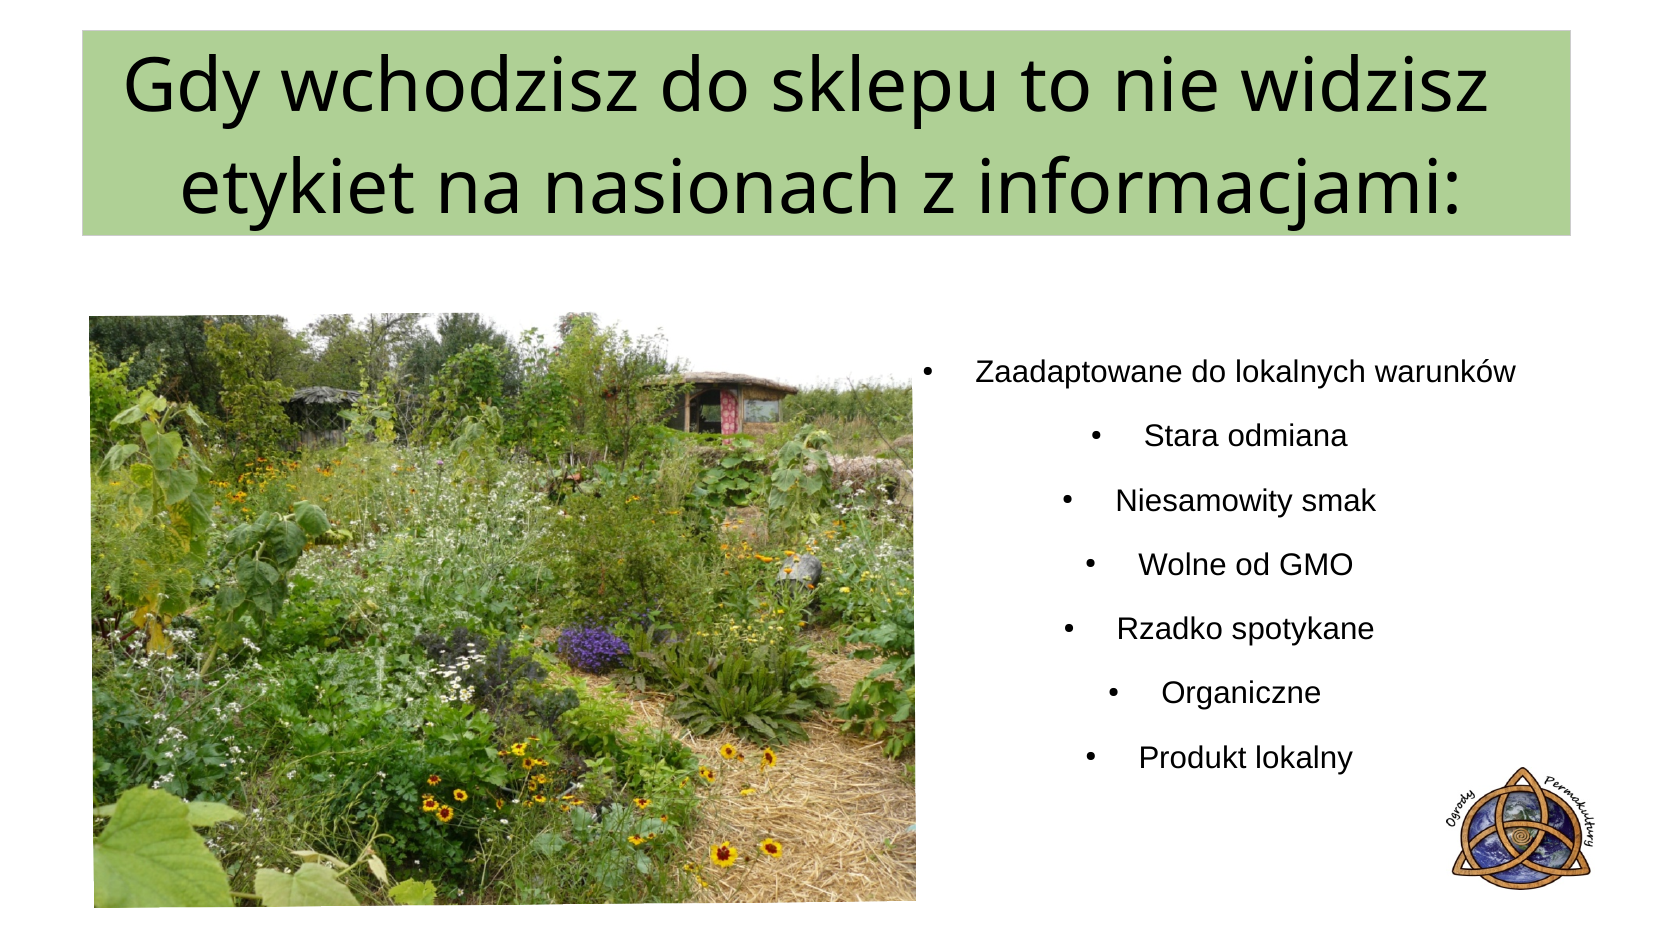

Gdy wchodzisz do sklepu to nie widzisz etykiet na nasionach z informacjami:
# Zaadaptowane do lokalnych warunków
Stara odmiana
Niesamowity smak
Wolne od GMO
Rzadko spotykane
Organiczne
Produkt lokalny